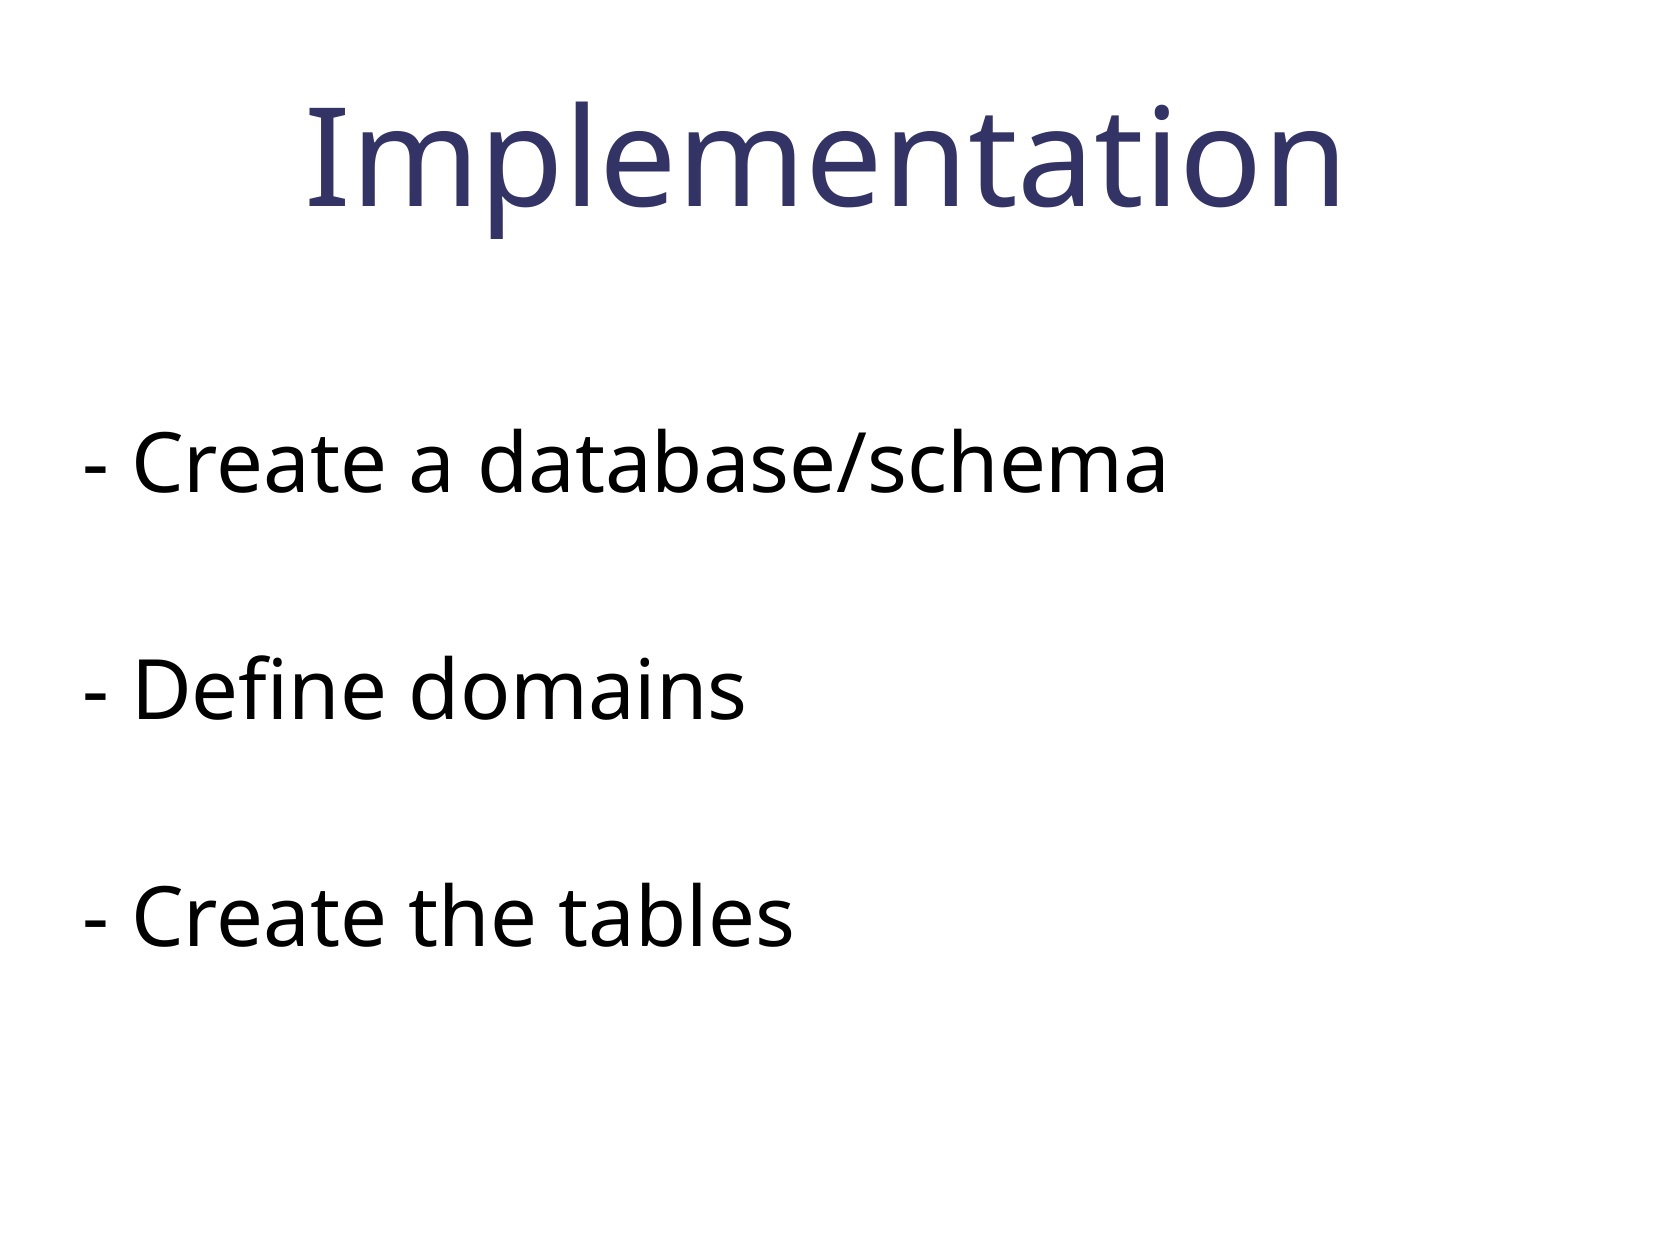

# Implementation
- Create a database/schema
- Define domains
- Create the tables